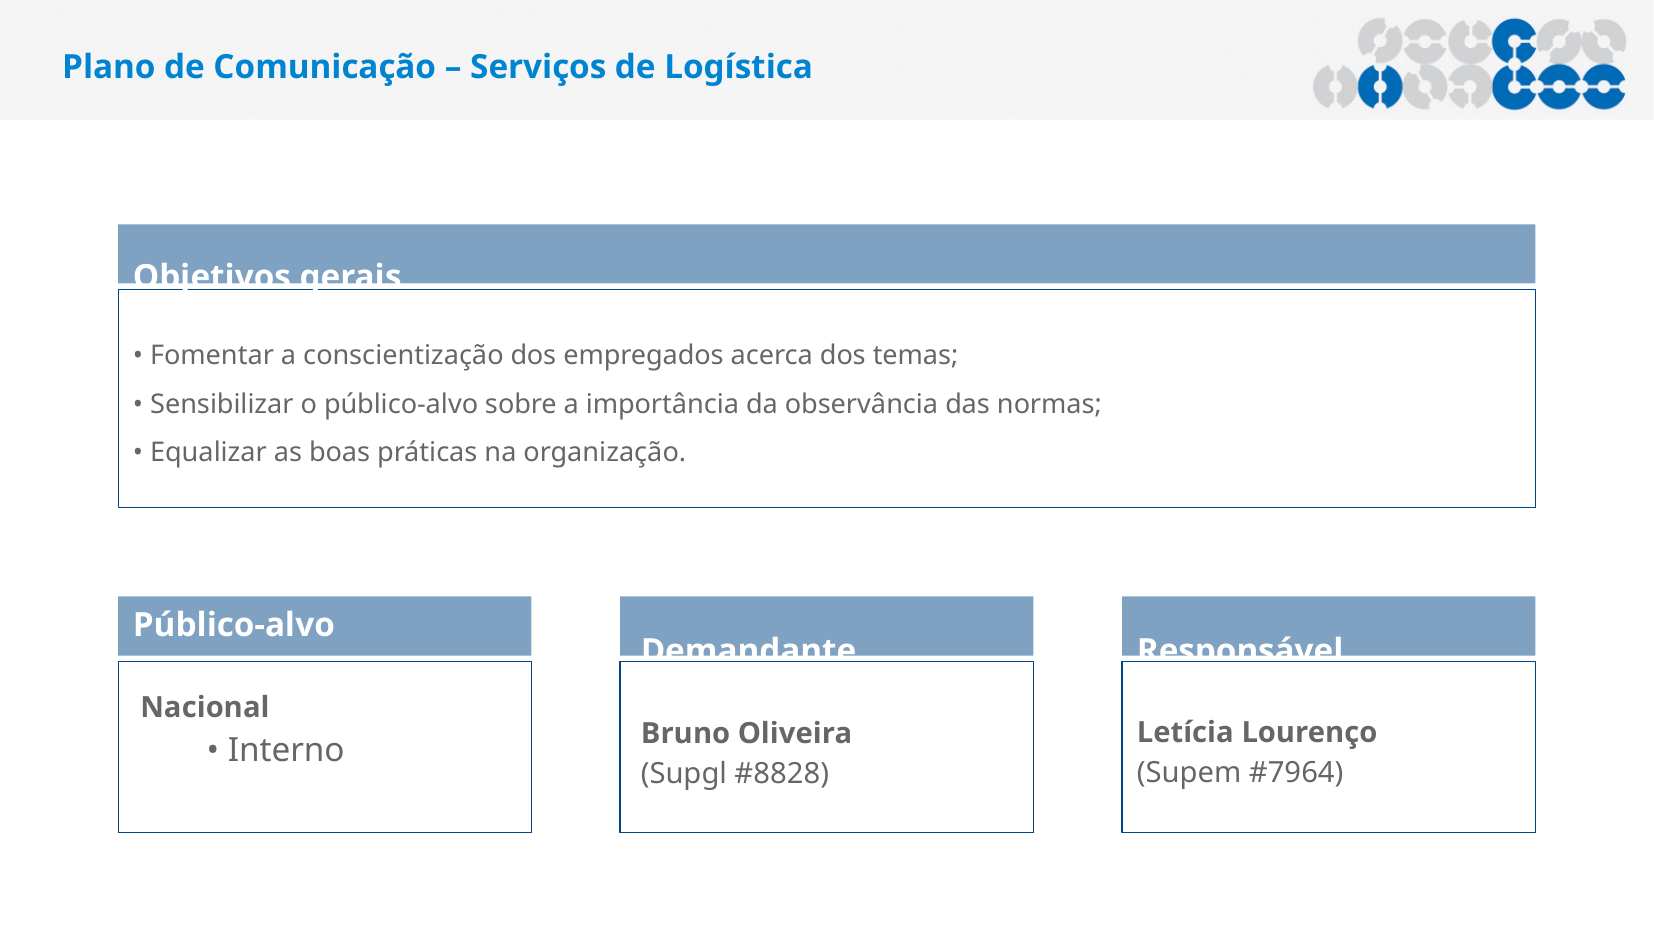

Plano de Comunicação – Serviços de Logística
Objetivos gerais
• Fomentar a conscientização dos empregados acerca dos temas;
• Sensibilizar o público-alvo sobre a importância da observância das normas;
• Equalizar as boas práticas na organização.
Público-alvo
 Nacional
	• Interno
Responsável
Letícia Lourenço
(Supem #7964)
Demandante
Bruno Oliveira
(Supgl #8828)